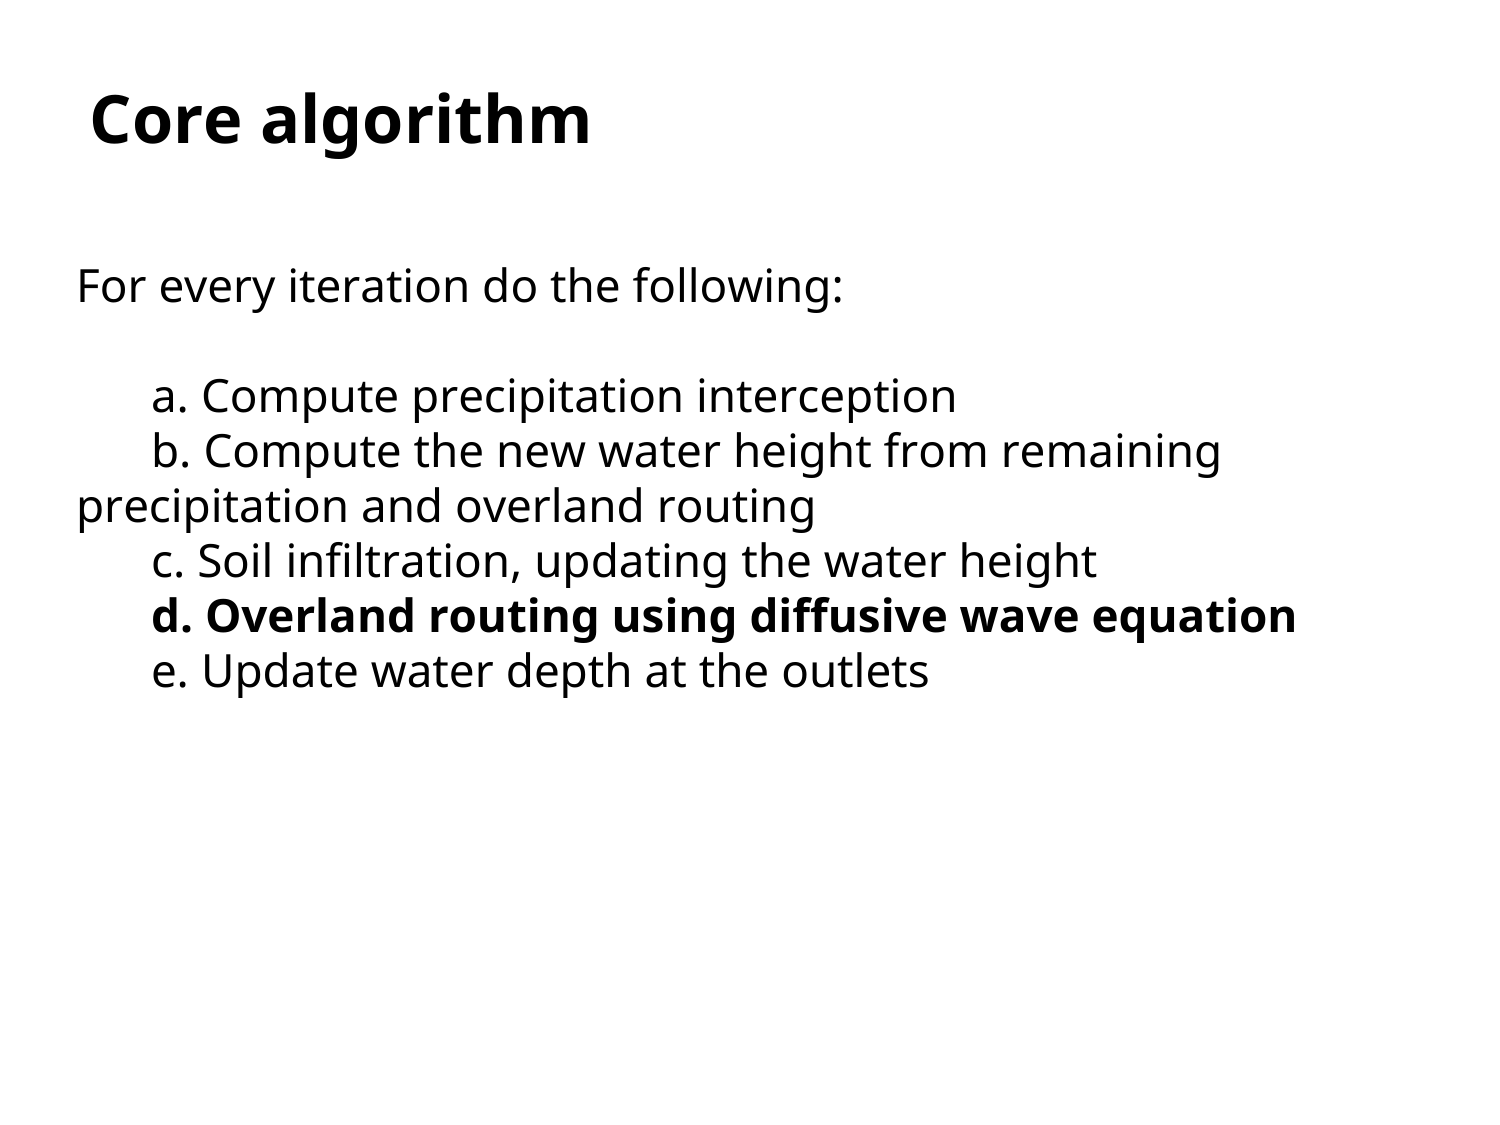

Core algorithm
For every iteration do the following:
	a. Compute precipitation interception
	b. Compute the new water height from remaining precipitation and overland routing
	c. Soil infiltration, updating the water height
	d. Overland routing using diffusive wave equation
	e. Update water depth at the outlets